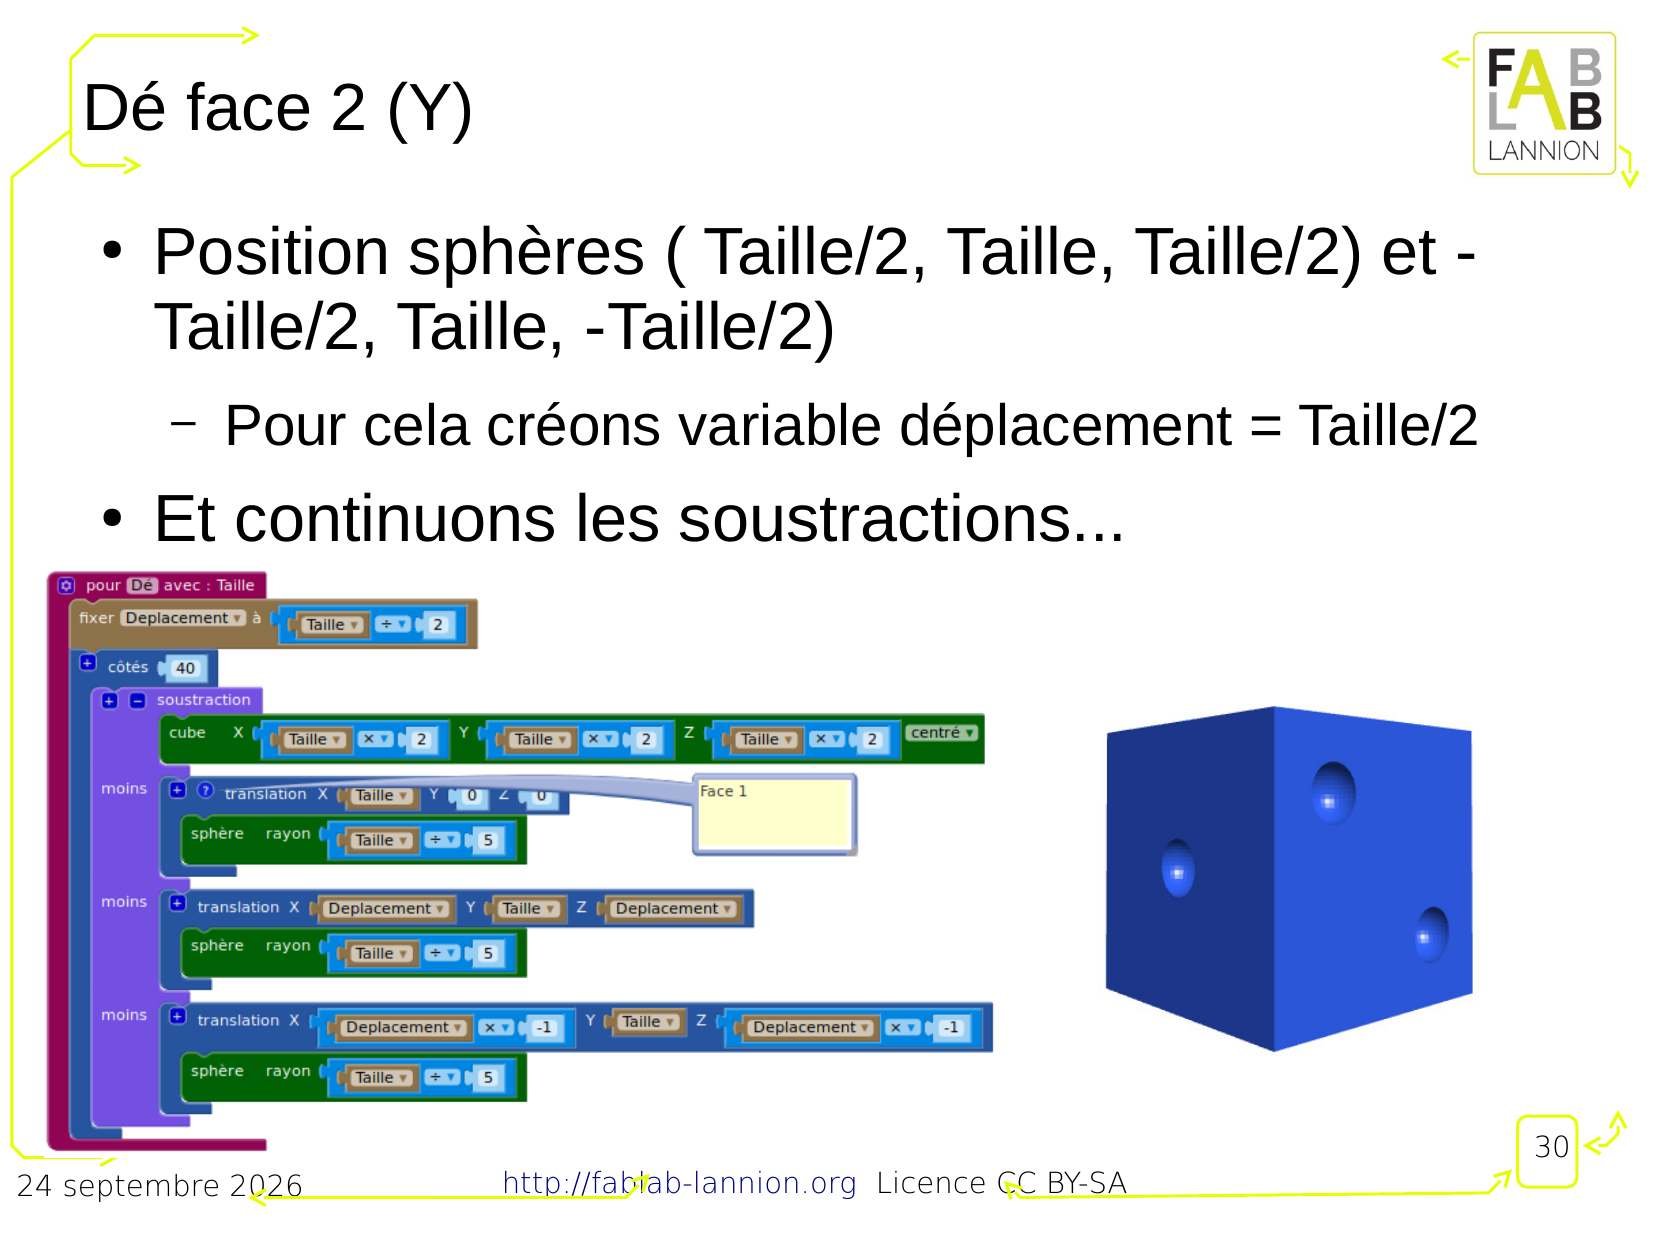

# Dé face 2 (Y)
Position sphères ( Taille/2, Taille, Taille/2) et -Taille/2, Taille, -Taille/2)
Pour cela créons variable déplacement = Taille/2
Et continuons les soustractions...
30